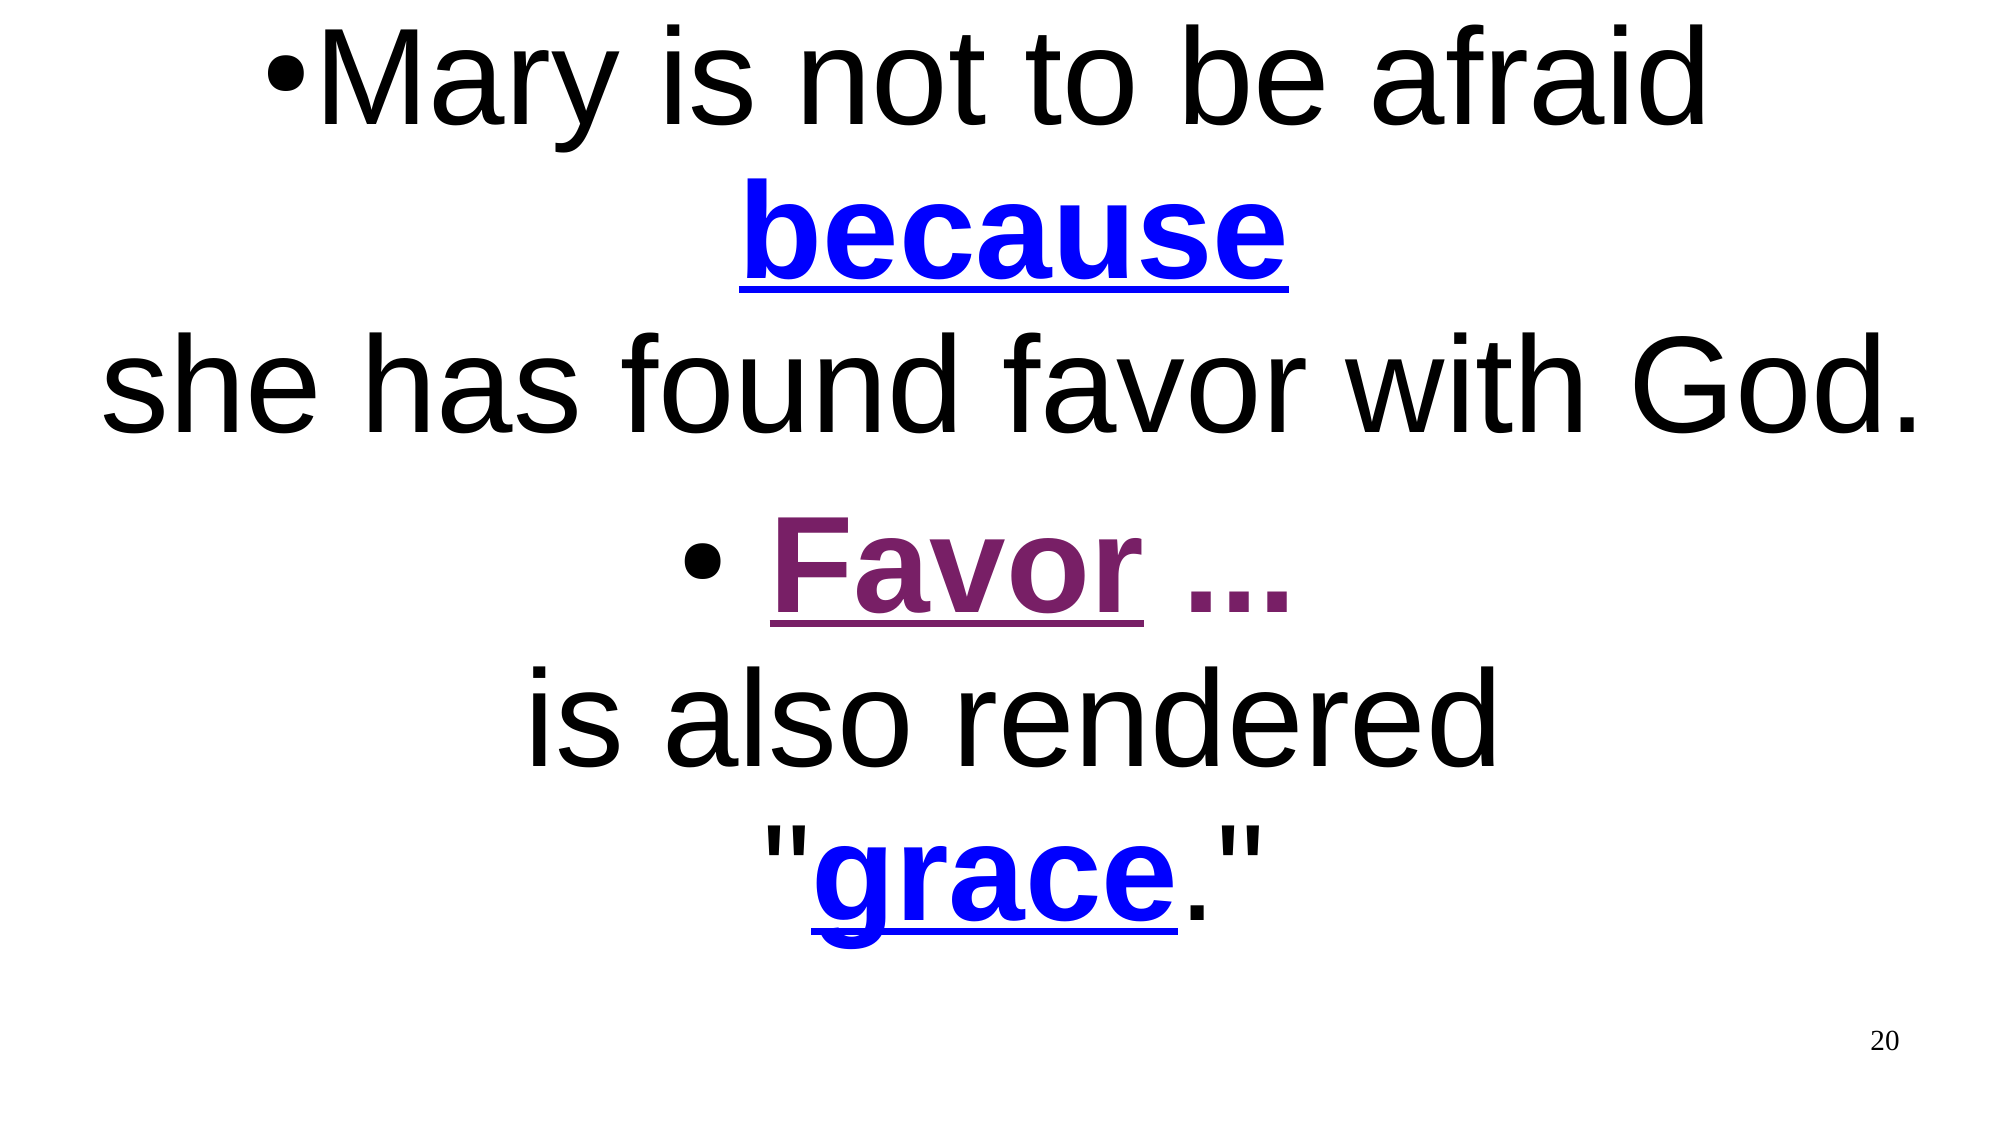

# Mary is not to be afraid because she has found favor with God.
 Favor ... 
is also rendered
"grace."
20